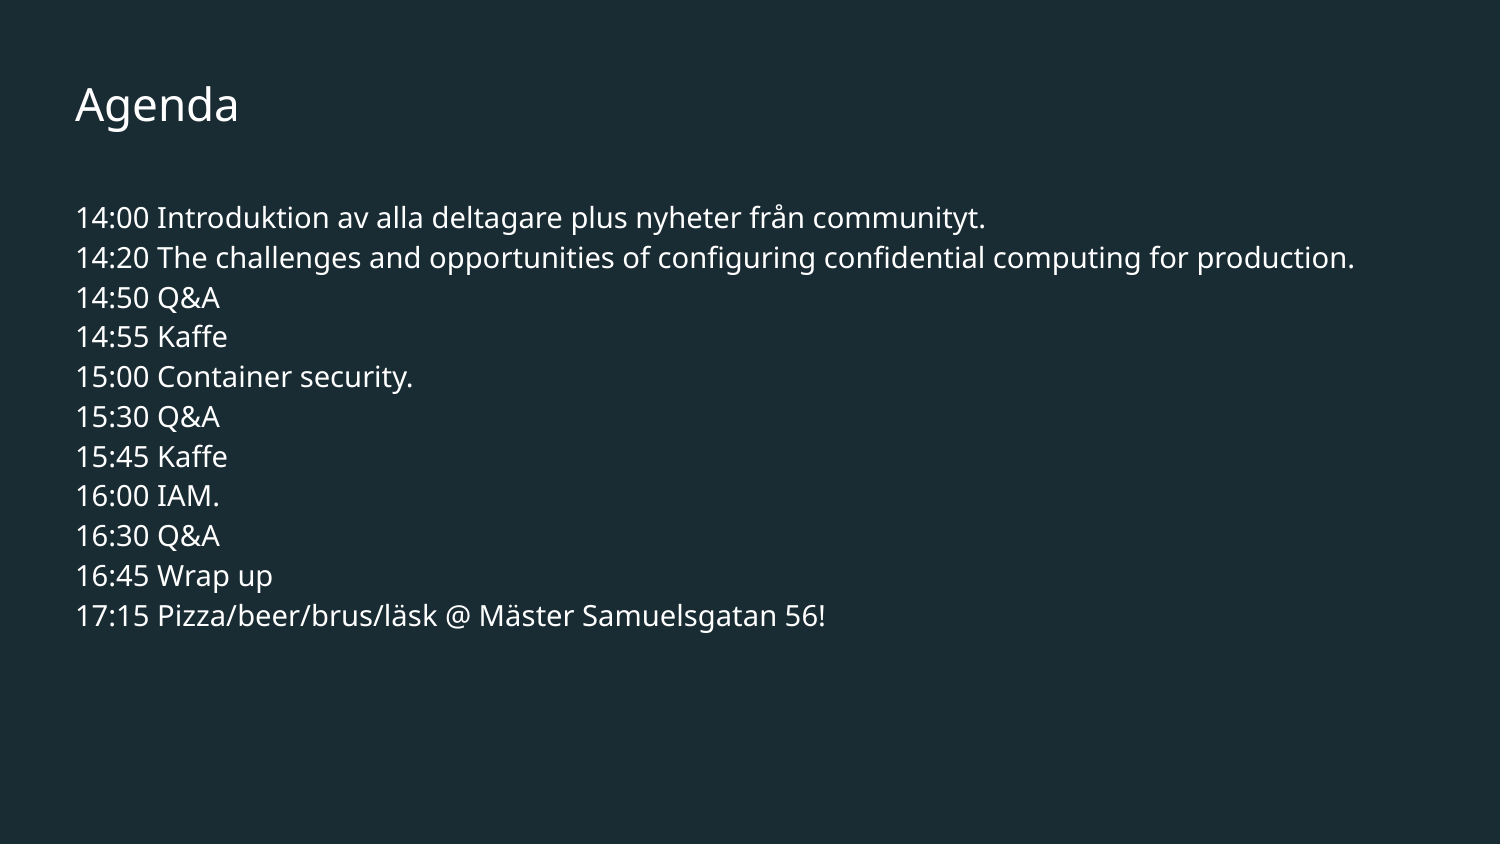

# Agenda
14:00 Introduktion av alla deltagare plus nyheter från communityt.
14:20 The challenges and opportunities of configuring confidential computing for production.
14:50 Q&A
14:55 Kaffe
15:00 Container security.
15:30 Q&A
15:45 Kaffe
16:00 IAM.
16:30 Q&A
16:45 Wrap up
17:15 Pizza/beer/brus/läsk @ Mäster Samuelsgatan 56!